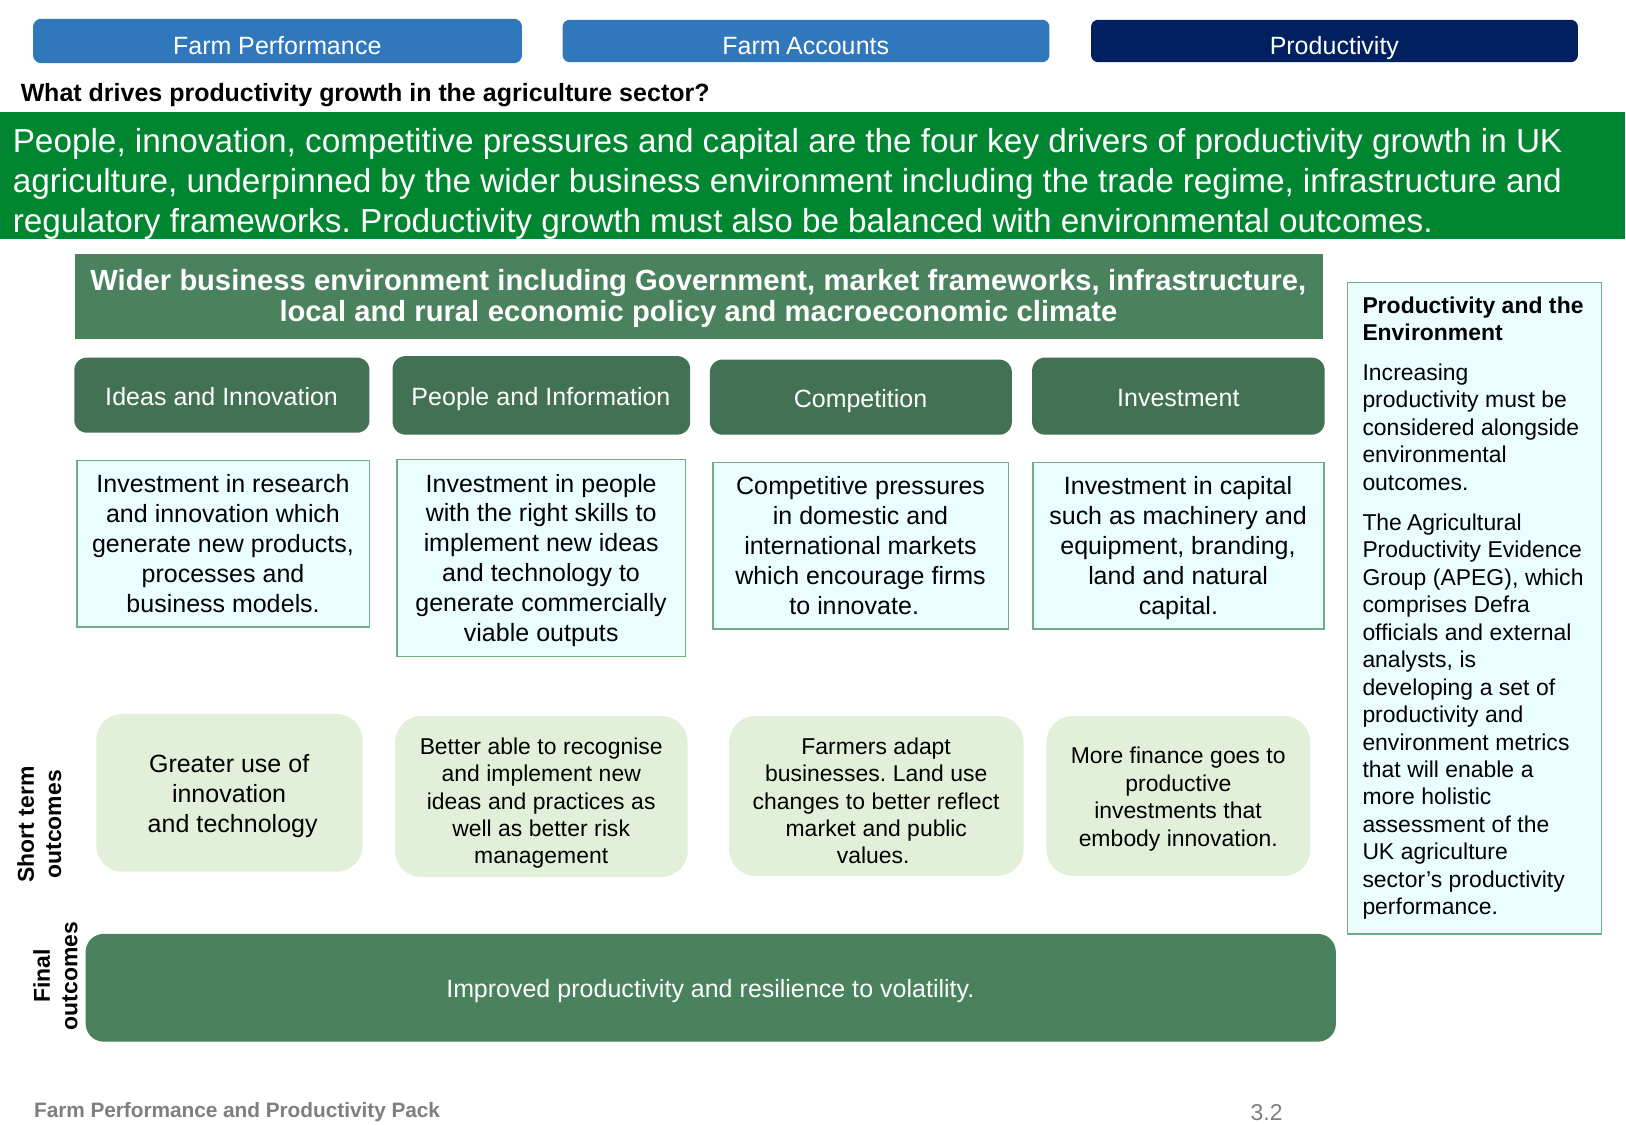

Farm Performance
Farm Accounts
Productivity
# Slide 4.2– What drives productivity growth in the agricultural sector?
What drives productivity growth in the agriculture sector?
People, innovation, competitive pressures and capital are the four key drivers of productivity growth in UK agriculture, underpinned by the wider business environment including the trade regime, infrastructure and regulatory frameworks. Productivity growth must also be balanced with environmental outcomes.
Wider business environment including Government, market frameworks, infrastructure, local and rural economic policy and macroeconomic climate
Productivity and the Environment
Increasing productivity must be considered alongside environmental outcomes.
The Agricultural Productivity Evidence Group (APEG), which comprises Defra officials and external analysts, is developing a set of productivity and environment metrics that will enable a more holistic assessment of the UK agriculture sector’s productivity performance.
People and Information
Ideas and Innovation
Investment
Competition
Investment in people with the right skills to implement new ideas and technology to generate commercially viable outputs
Investment in research and innovation which generate new products, processes and business models.
Competitive pressures in domestic and international markets which encourage firms to innovate.
Investment in capital such as machinery and equipment, branding, land and natural capital.
Greater use of innovation
 and technology
Better able to recognise and implement new ideas and practices as well as better risk management
Farmers adapt businesses. Land use changes to better reflect market and public values.
More finance goes to productive investments that embody innovation.
Short term outcomes
Improved productivity and resilience to volatility.
Final outcomes
3.2
Farm Performance and Productivity Pack